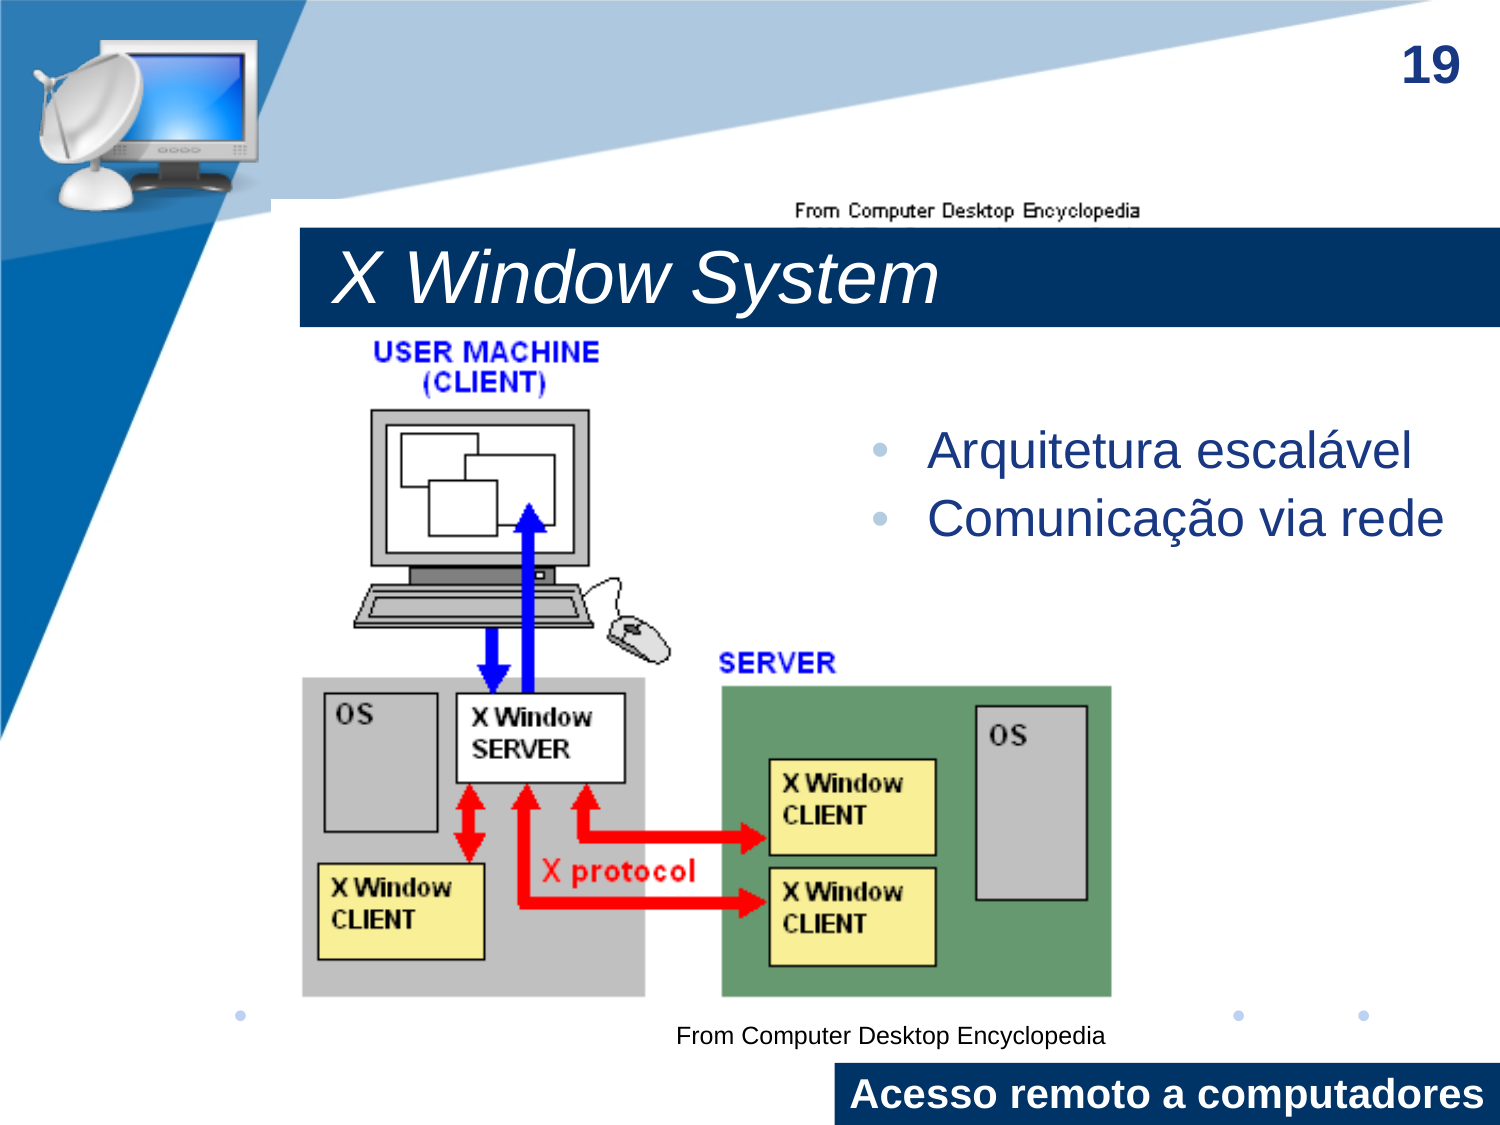

# X Window System
Arquitetura escalável
Comunicação via rede
From Computer Desktop Encyclopedia